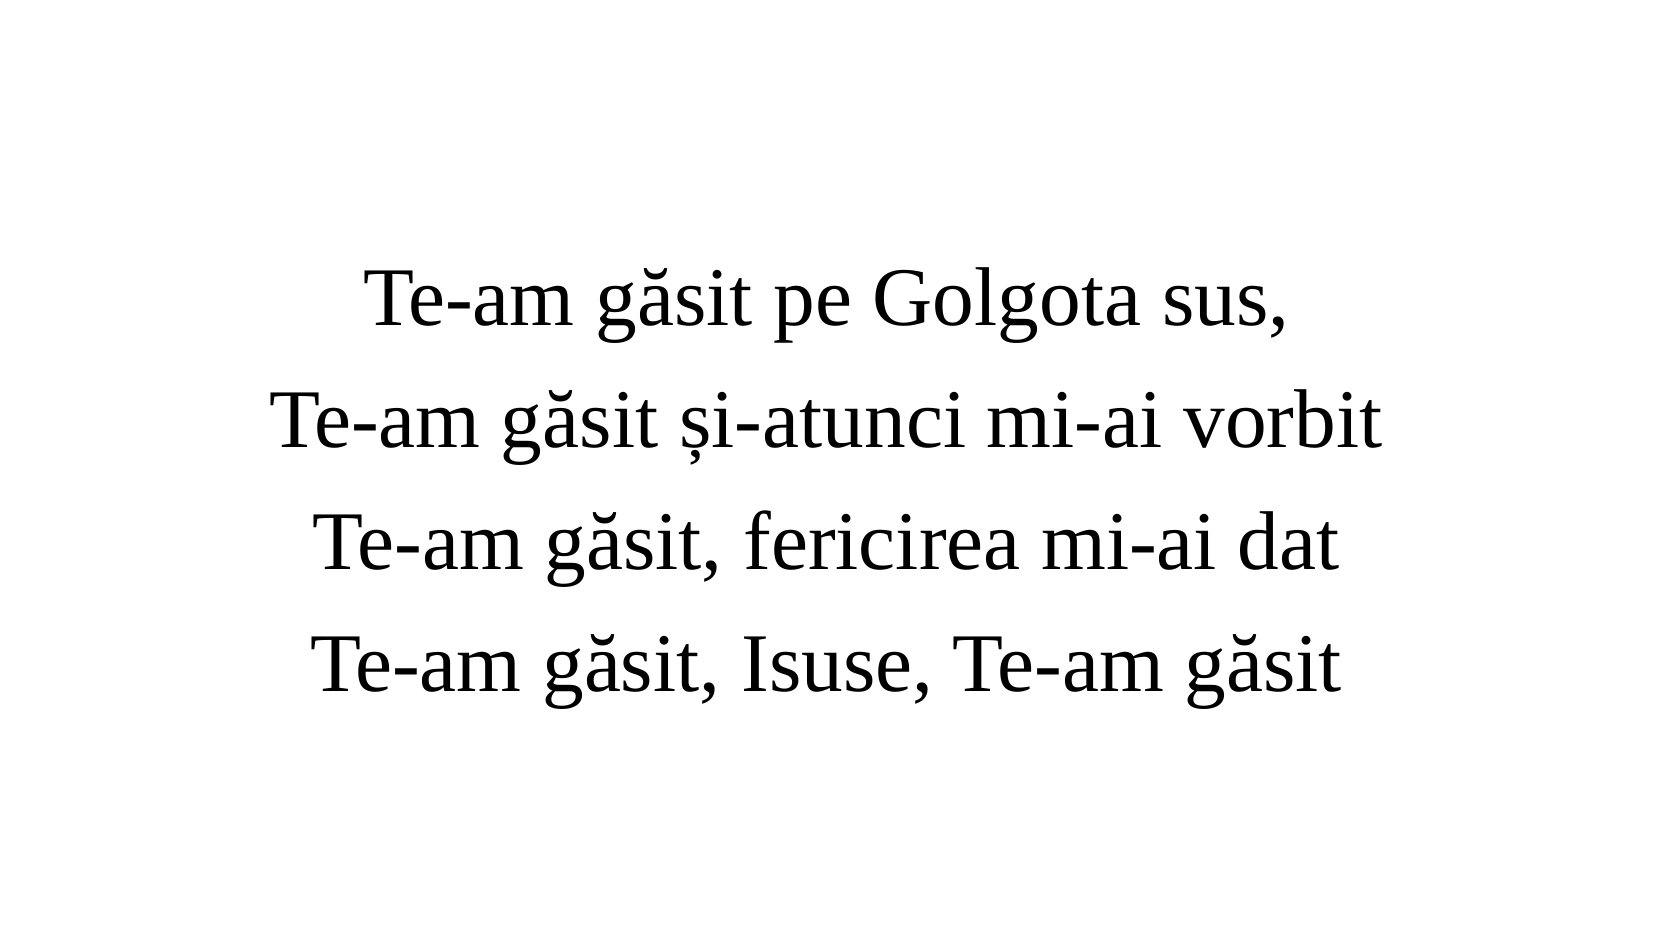

# Te-am găsit pe Golgota sus,
Te-am găsit și-atunci mi-ai vorbit
Te-am găsit, fericirea mi-ai dat
Te-am găsit, Isuse, Te-am găsit